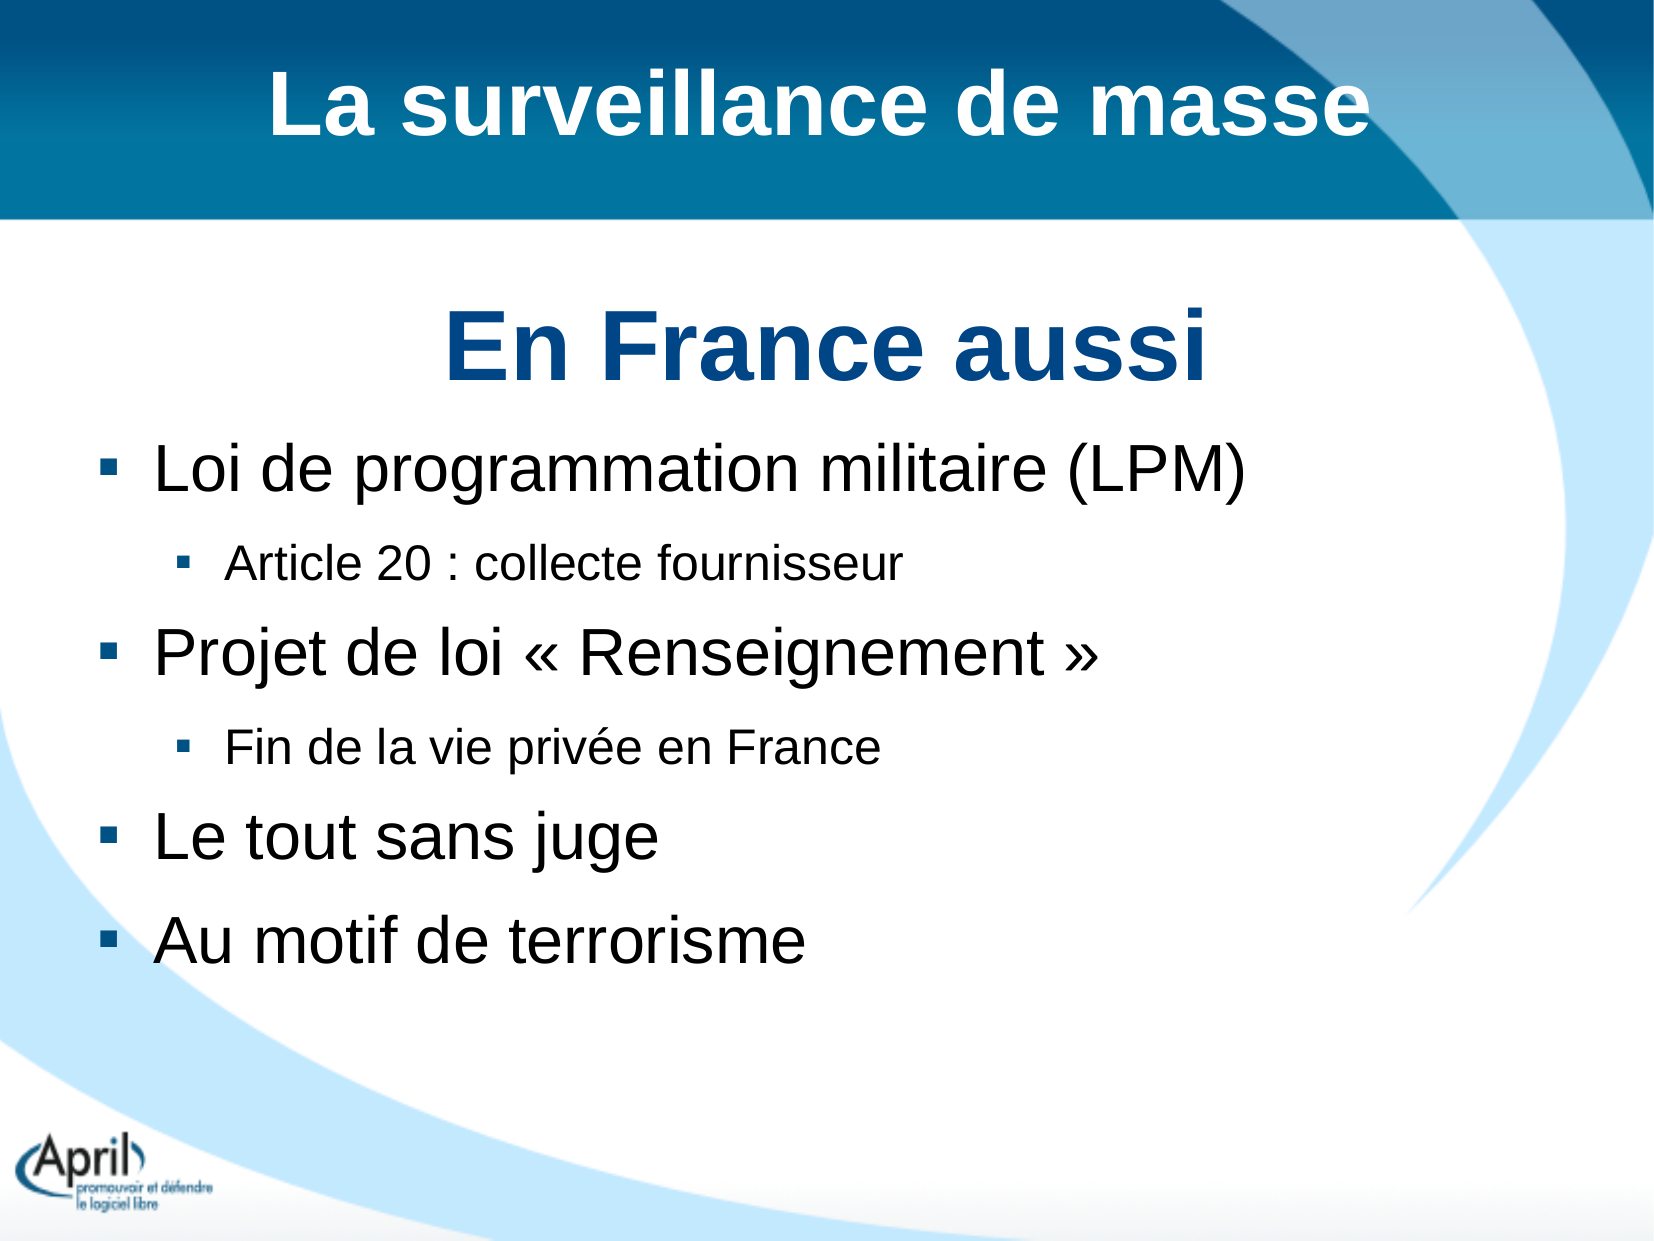

# La surveillance de masse
En France aussi
Loi de programmation militaire (LPM)
Article 20 : collecte fournisseur
Projet de loi « Renseignement »
Fin de la vie privée en France
Le tout sans juge
Au motif de terrorisme